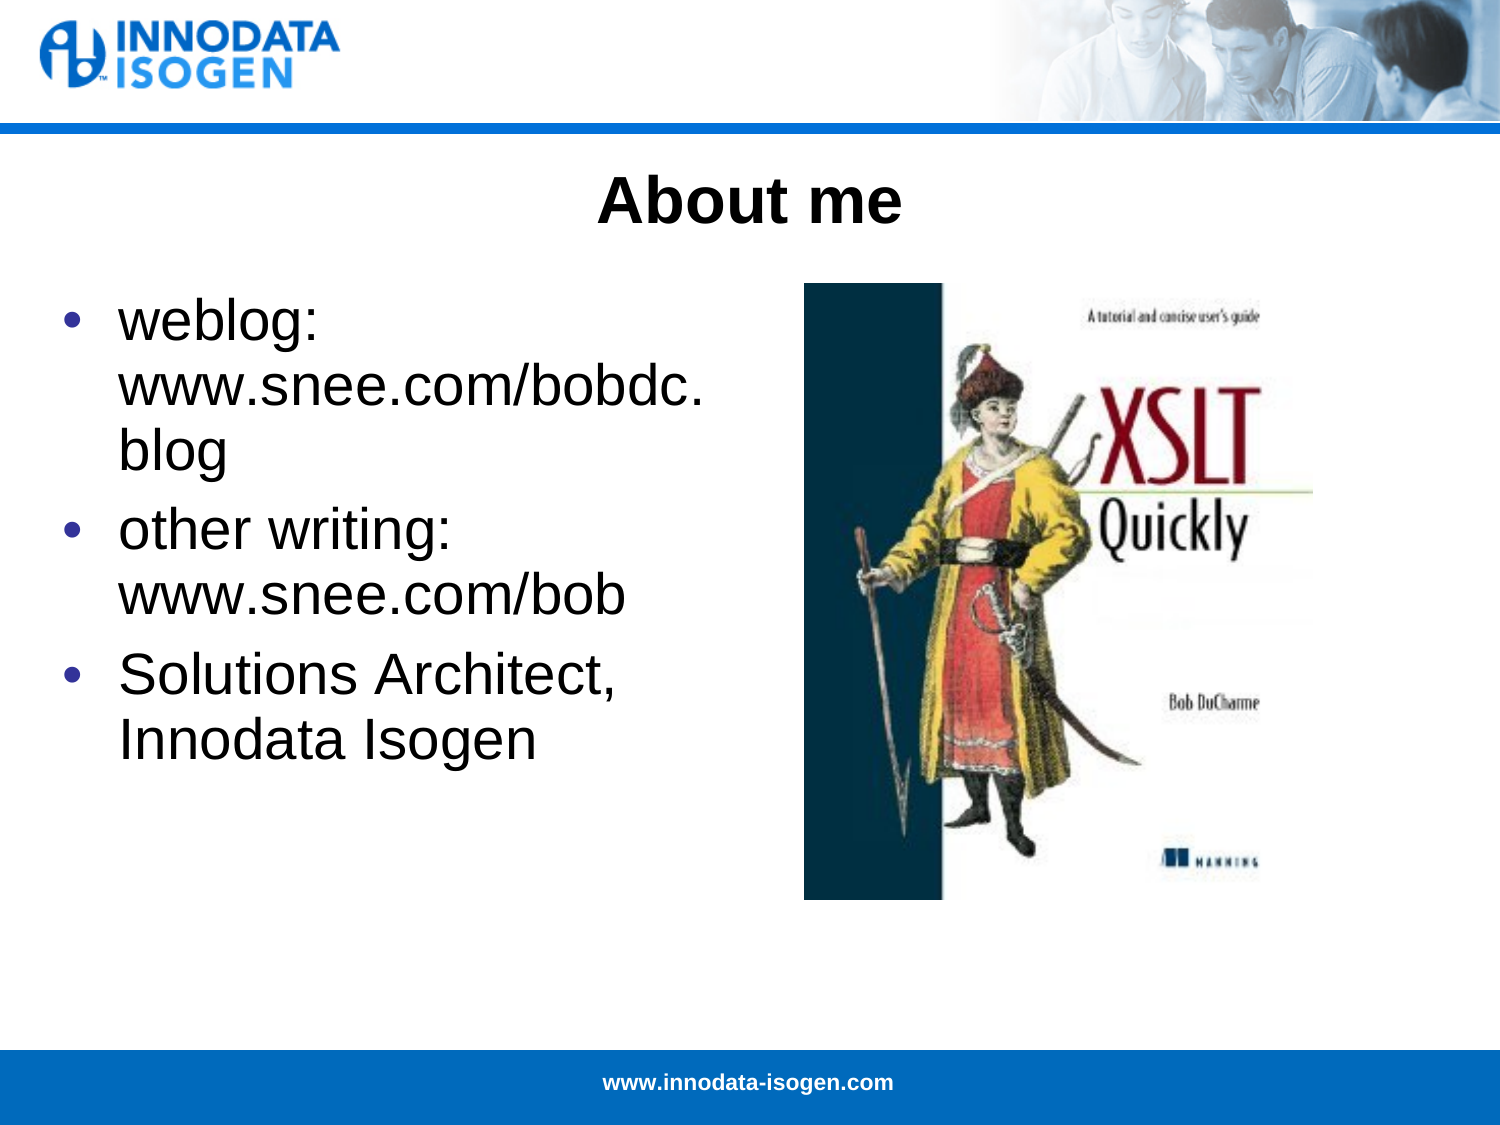

# About me
weblog: www.snee.com/bobdc.blog
other writing: www.snee.com/bob
Solutions Architect, Innodata Isogen